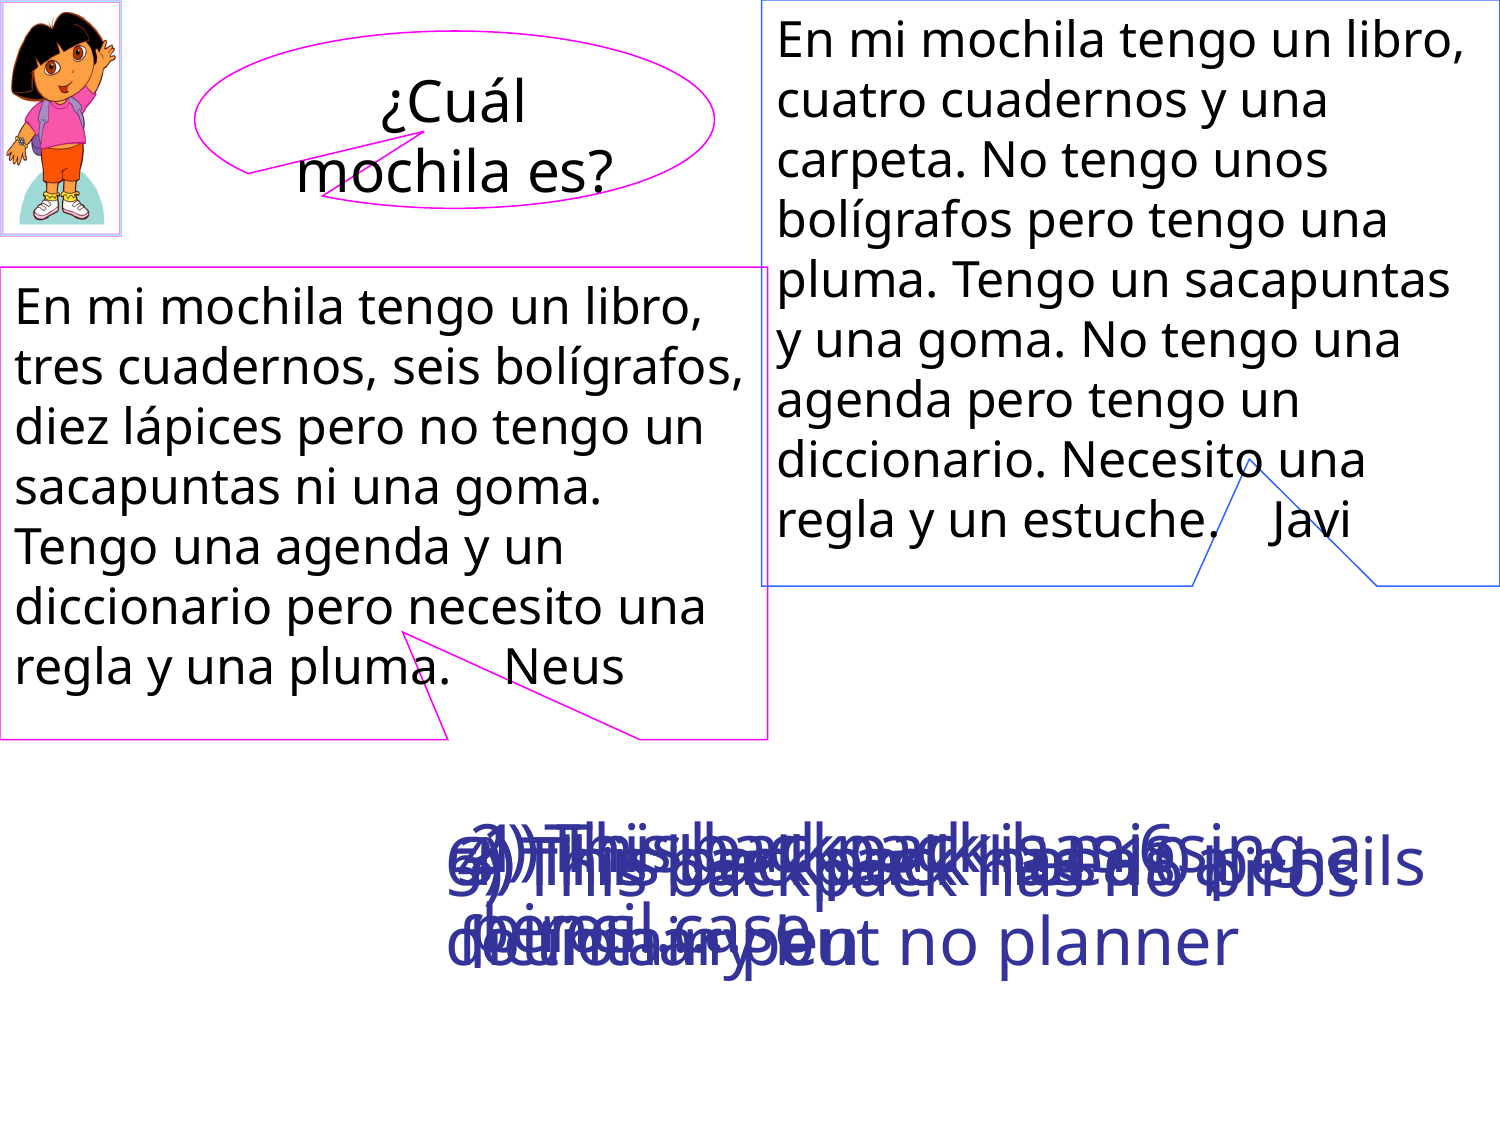

En mi mochila tengo un libro, cuatro cuadernos y una carpeta. No tengo unos bolígrafos pero tengo una pluma. Tengo un sacapuntas y una goma. No tengo una agenda pero tengo un diccionario. Necesito una regla y un estuche. Javi
¿Cuál mochila es?
En mi mochila tengo un libro, tres cuadernos, seis bolígrafos, diez lápices pero no tengo un sacapuntas ni una goma. Tengo una agenda y un diccionario pero necesito una regla y una pluma. Neus
2) This backpack is missing a pencil case
1) This backpack has 6 biros……
6) This backpack has a dictionary but no planner
3) This backpack has 10 pencils
4) This backpack needs a fountain pen
5) This backpack has no biros